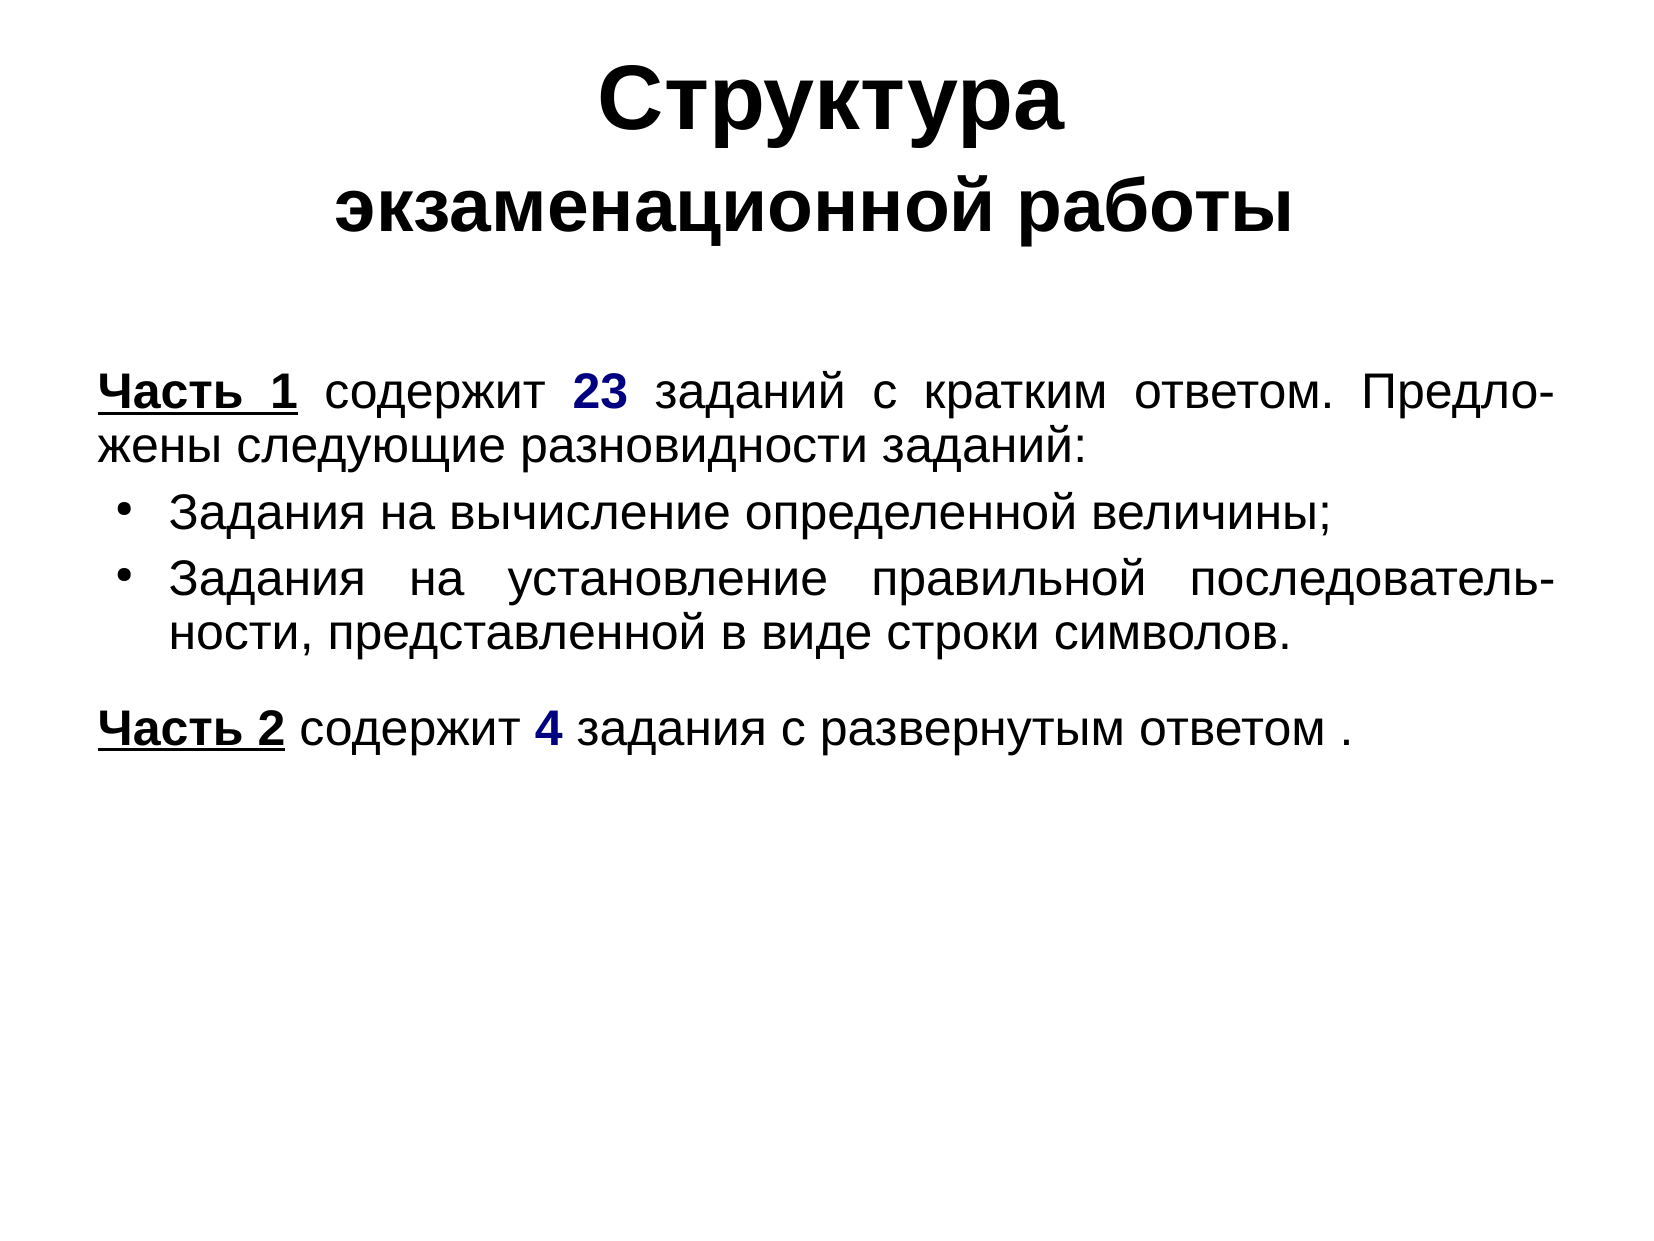

# Структура экзаменационной работы
Часть 1 содержит 23 заданий с кратким ответом. Предло-жены следующие разновидности заданий:
Задания на вычисление определенной величины;
Задания на установление правильной последователь-ности, представленной в виде строки символов.
Часть 2 содержит 4 задания с развернутым ответом .